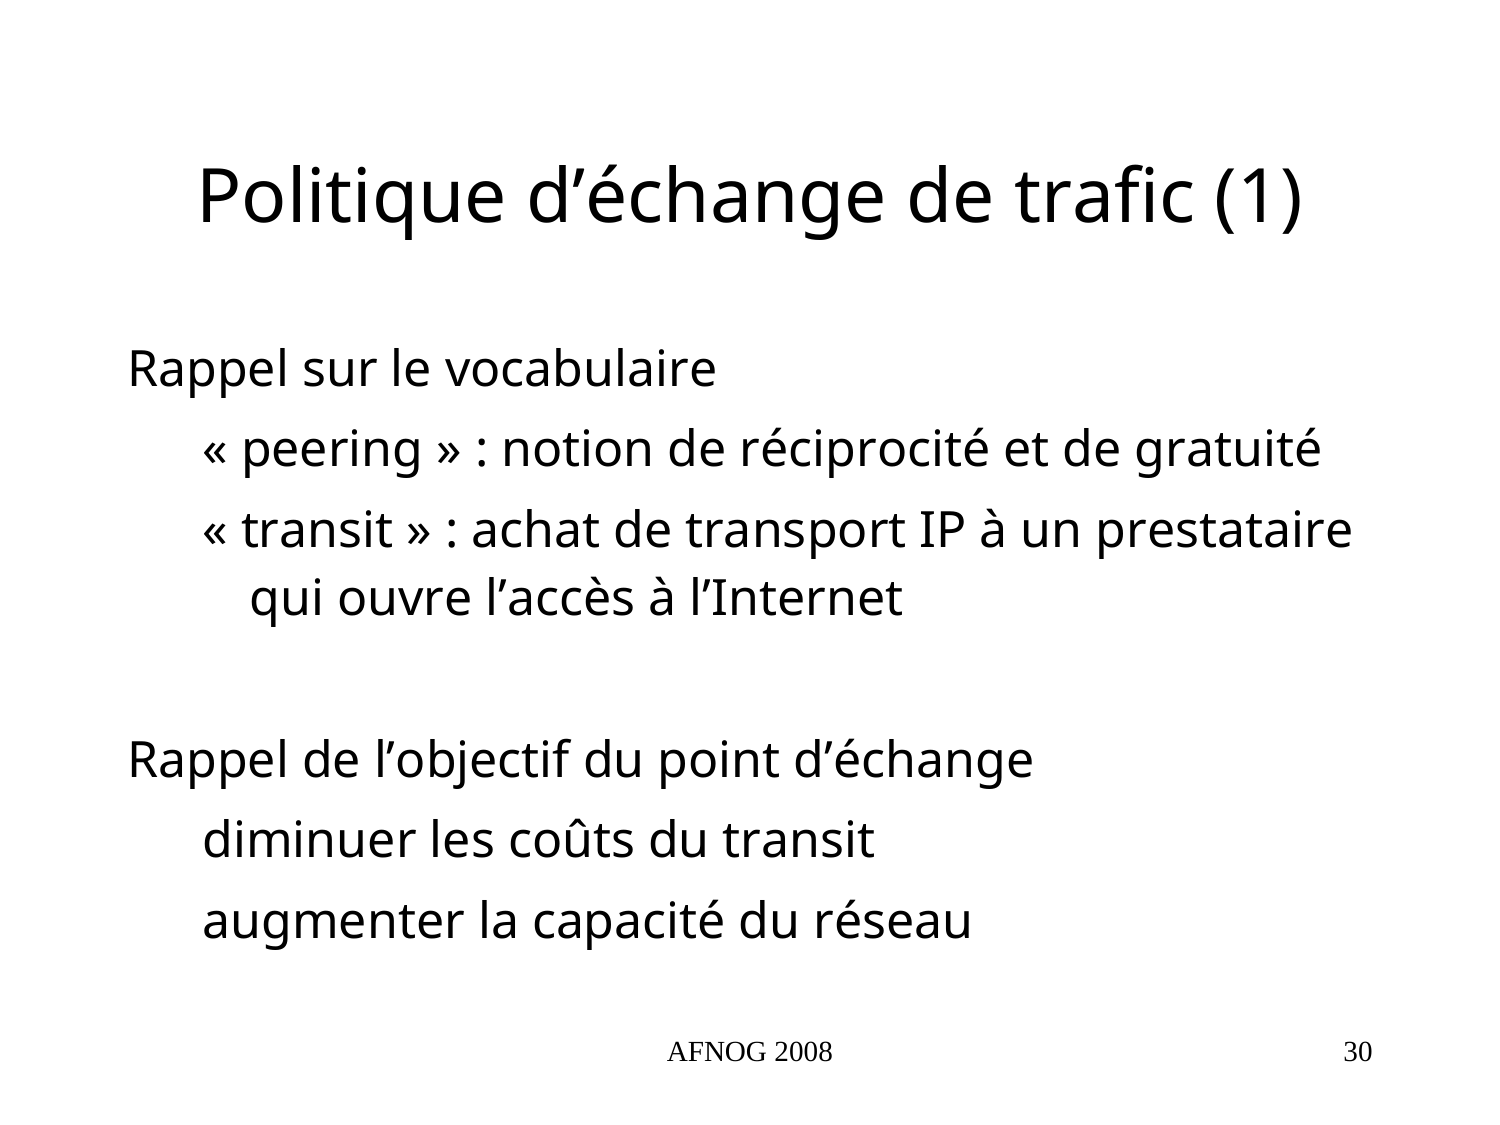

# Politique d’échange de trafic (1)
Rappel sur le vocabulaire
« peering » : notion de réciprocité et de gratuité
« transit » : achat de transport IP à un prestataire qui ouvre l’accès à l’Internet
Rappel de l’objectif du point d’échange
diminuer les coûts du transit
augmenter la capacité du réseau
AFNOG 2008